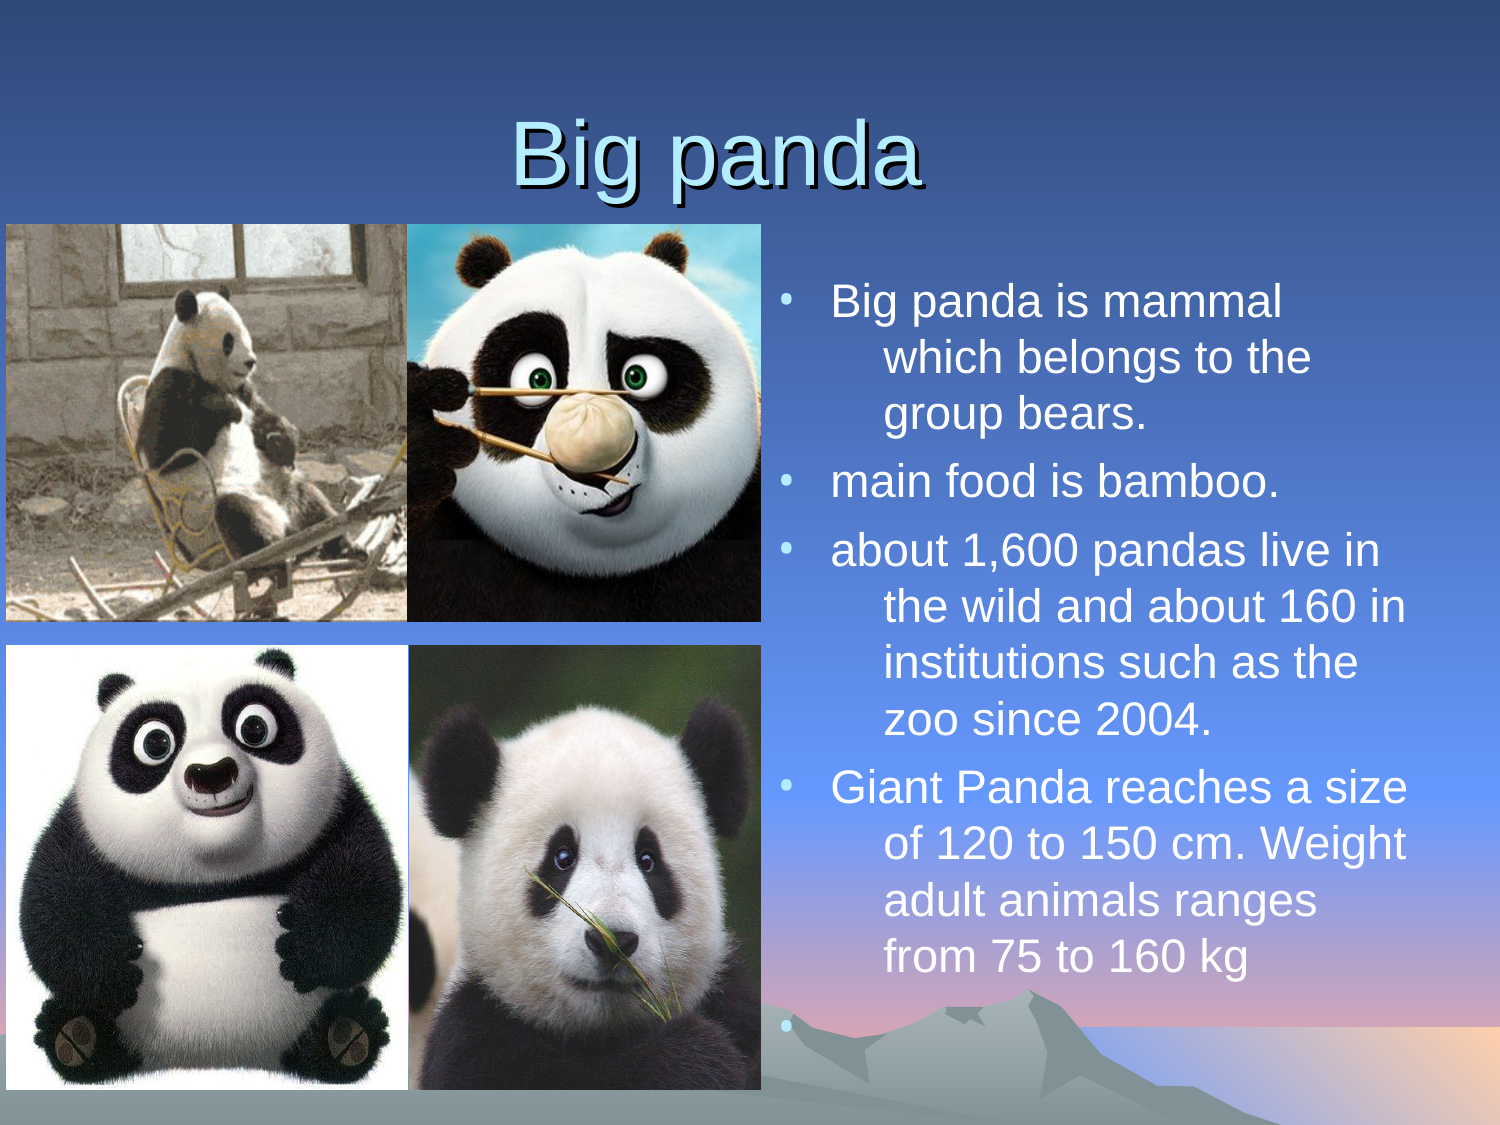

# Big panda
Big panda is mammal which belongs to the group bears.
main food is bamboo.
about 1,600 pandas live in the wild and about 160 in institutions such as the zoo since 2004.
Giant Panda reaches a size of 120 to 150 cm. Weight adult animals ranges from 75 to 160 kg